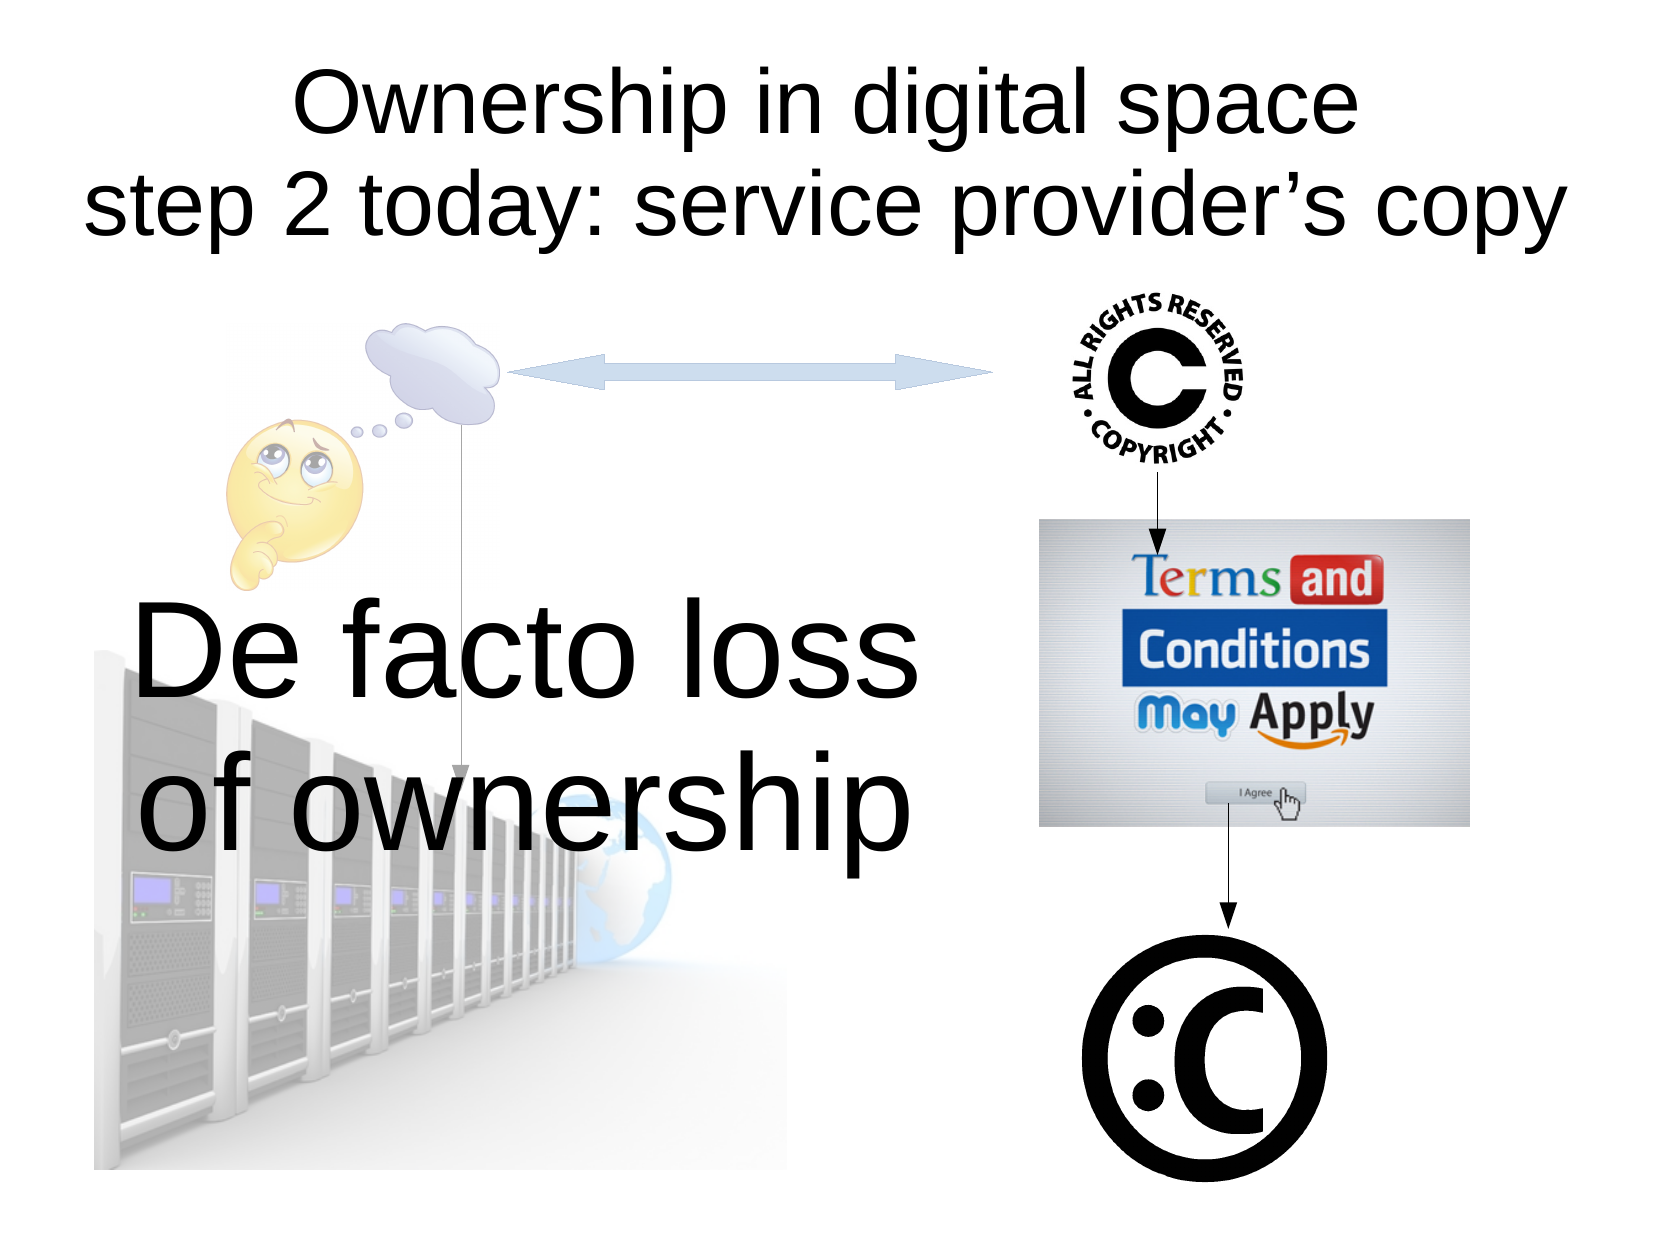

# Ownership in digital space step 2 today: service provider’s copy
De facto loss
of ownership